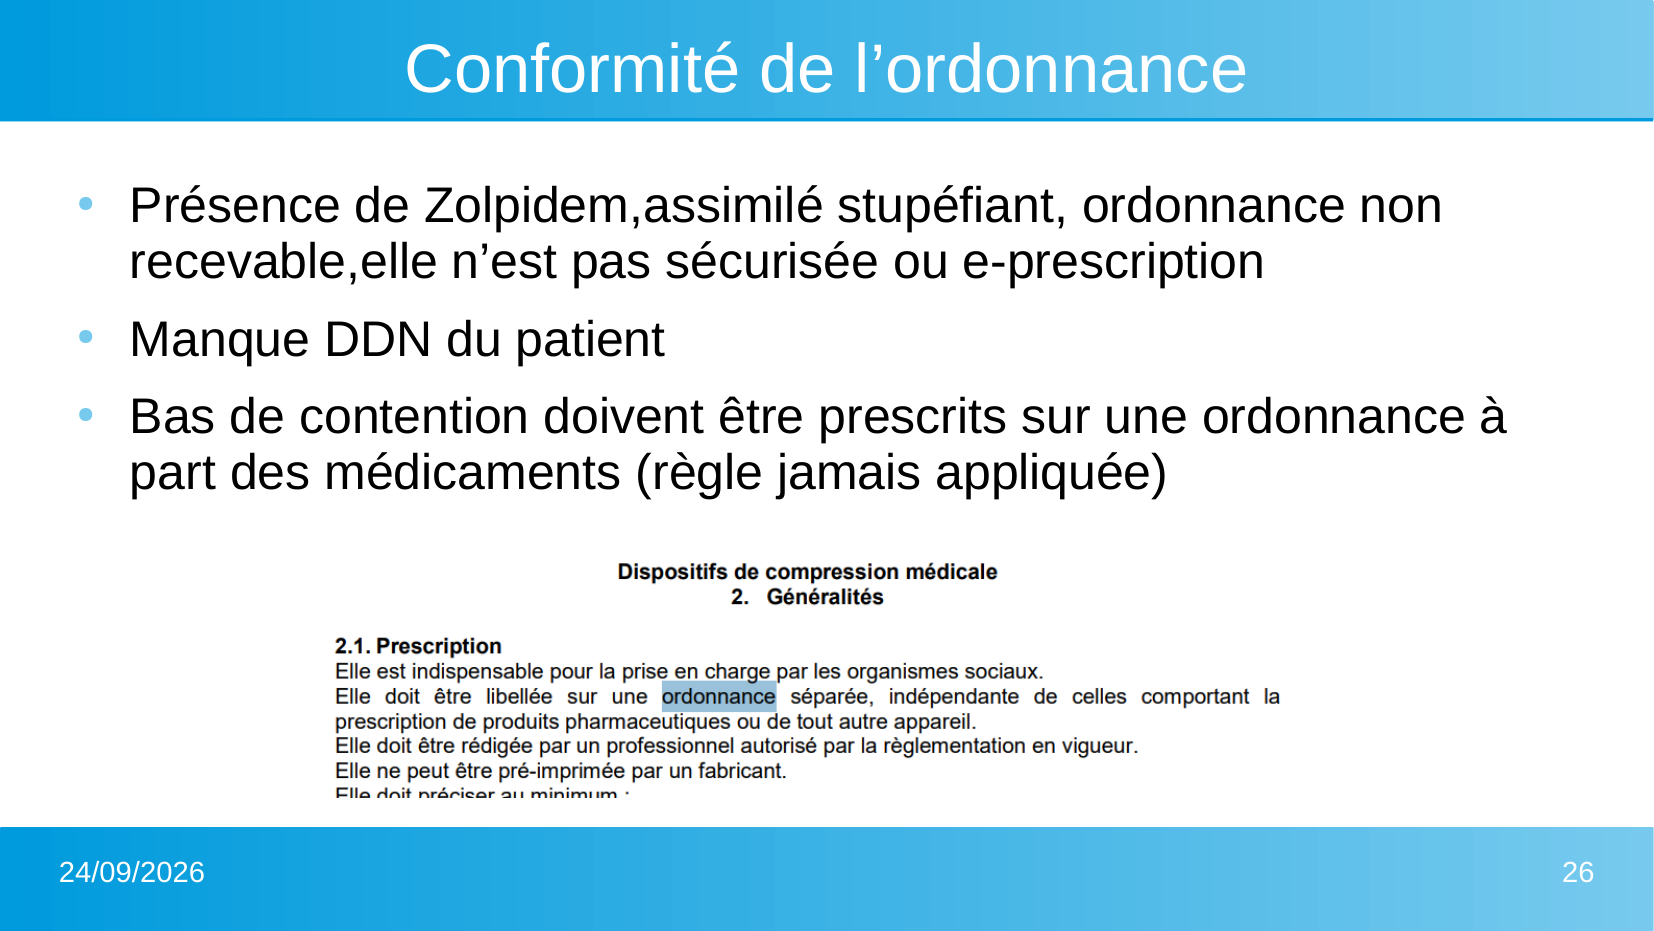

# Conformité de l’ordonnance
Présence de Zolpidem,assimilé stupéfiant, ordonnance non recevable,elle n’est pas sécurisée ou e-prescription
Manque DDN du patient
Bas de contention doivent être prescrits sur une ordonnance à part des médicaments (règle jamais appliquée)
26